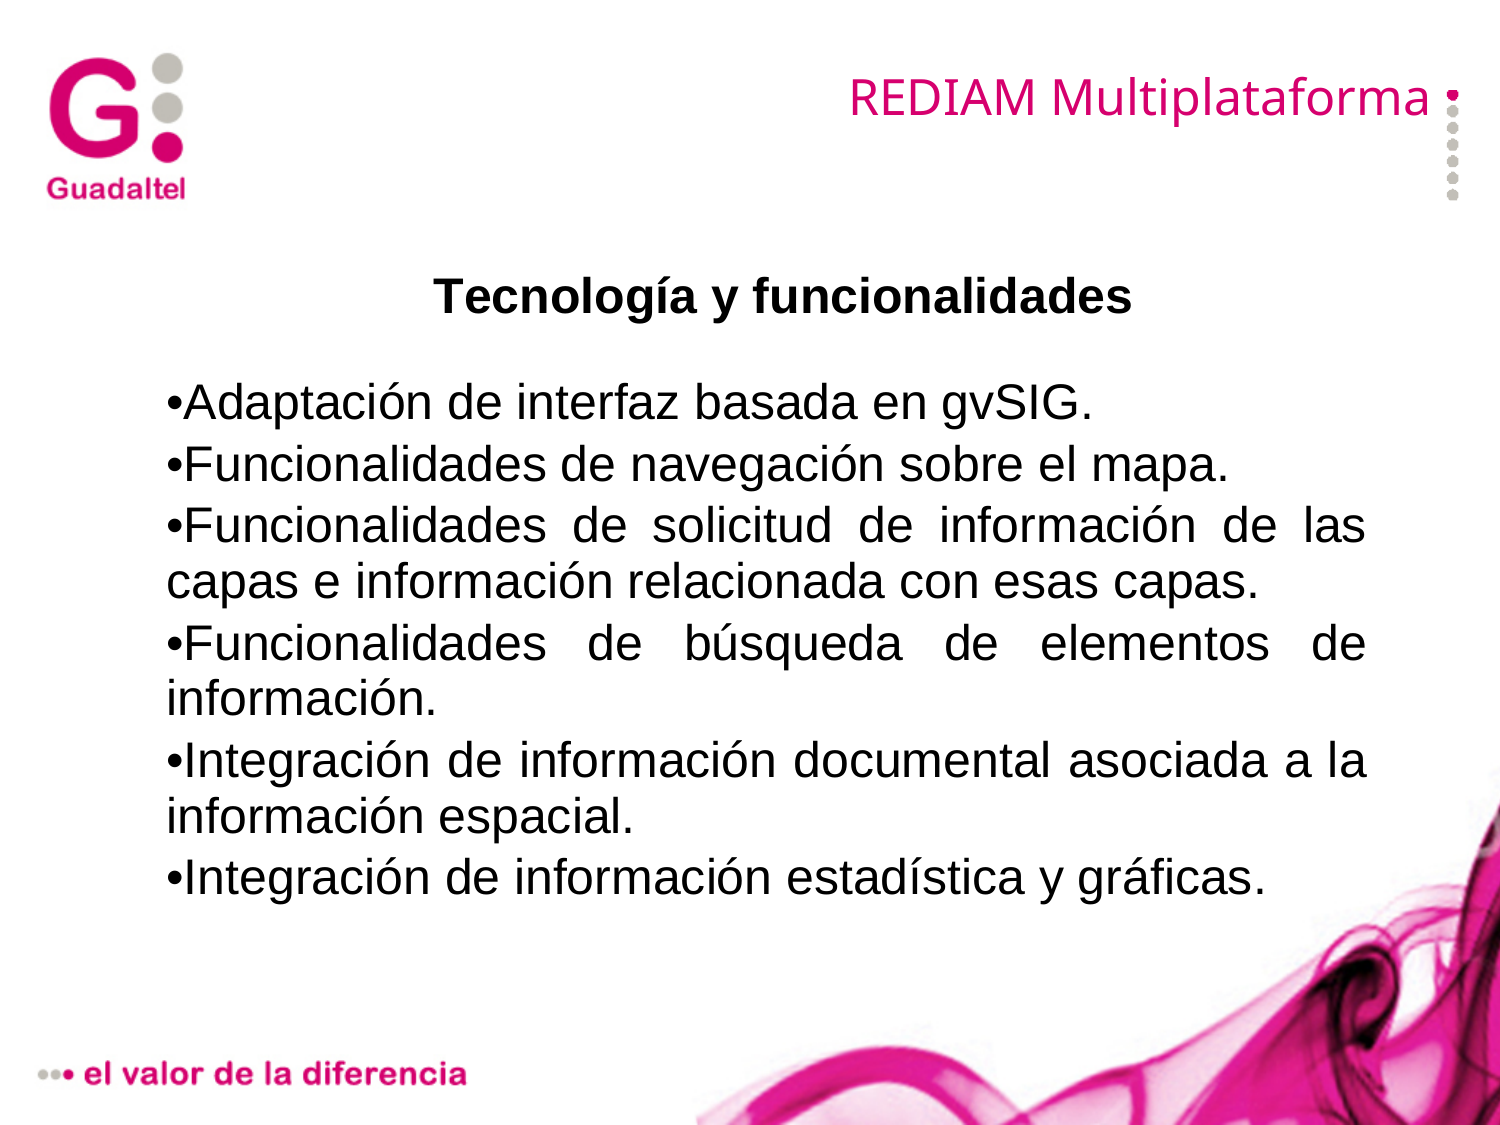

REDIAM Multiplataforma
Tecnología y funcionalidades
Adaptación de interfaz basada en gvSIG.
Funcionalidades de navegación sobre el mapa.
Funcionalidades de solicitud de información de las capas e información relacionada con esas capas.
Funcionalidades de búsqueda de elementos de información.
Integración de información documental asociada a la información espacial.
Integración de información estadística y gráficas.